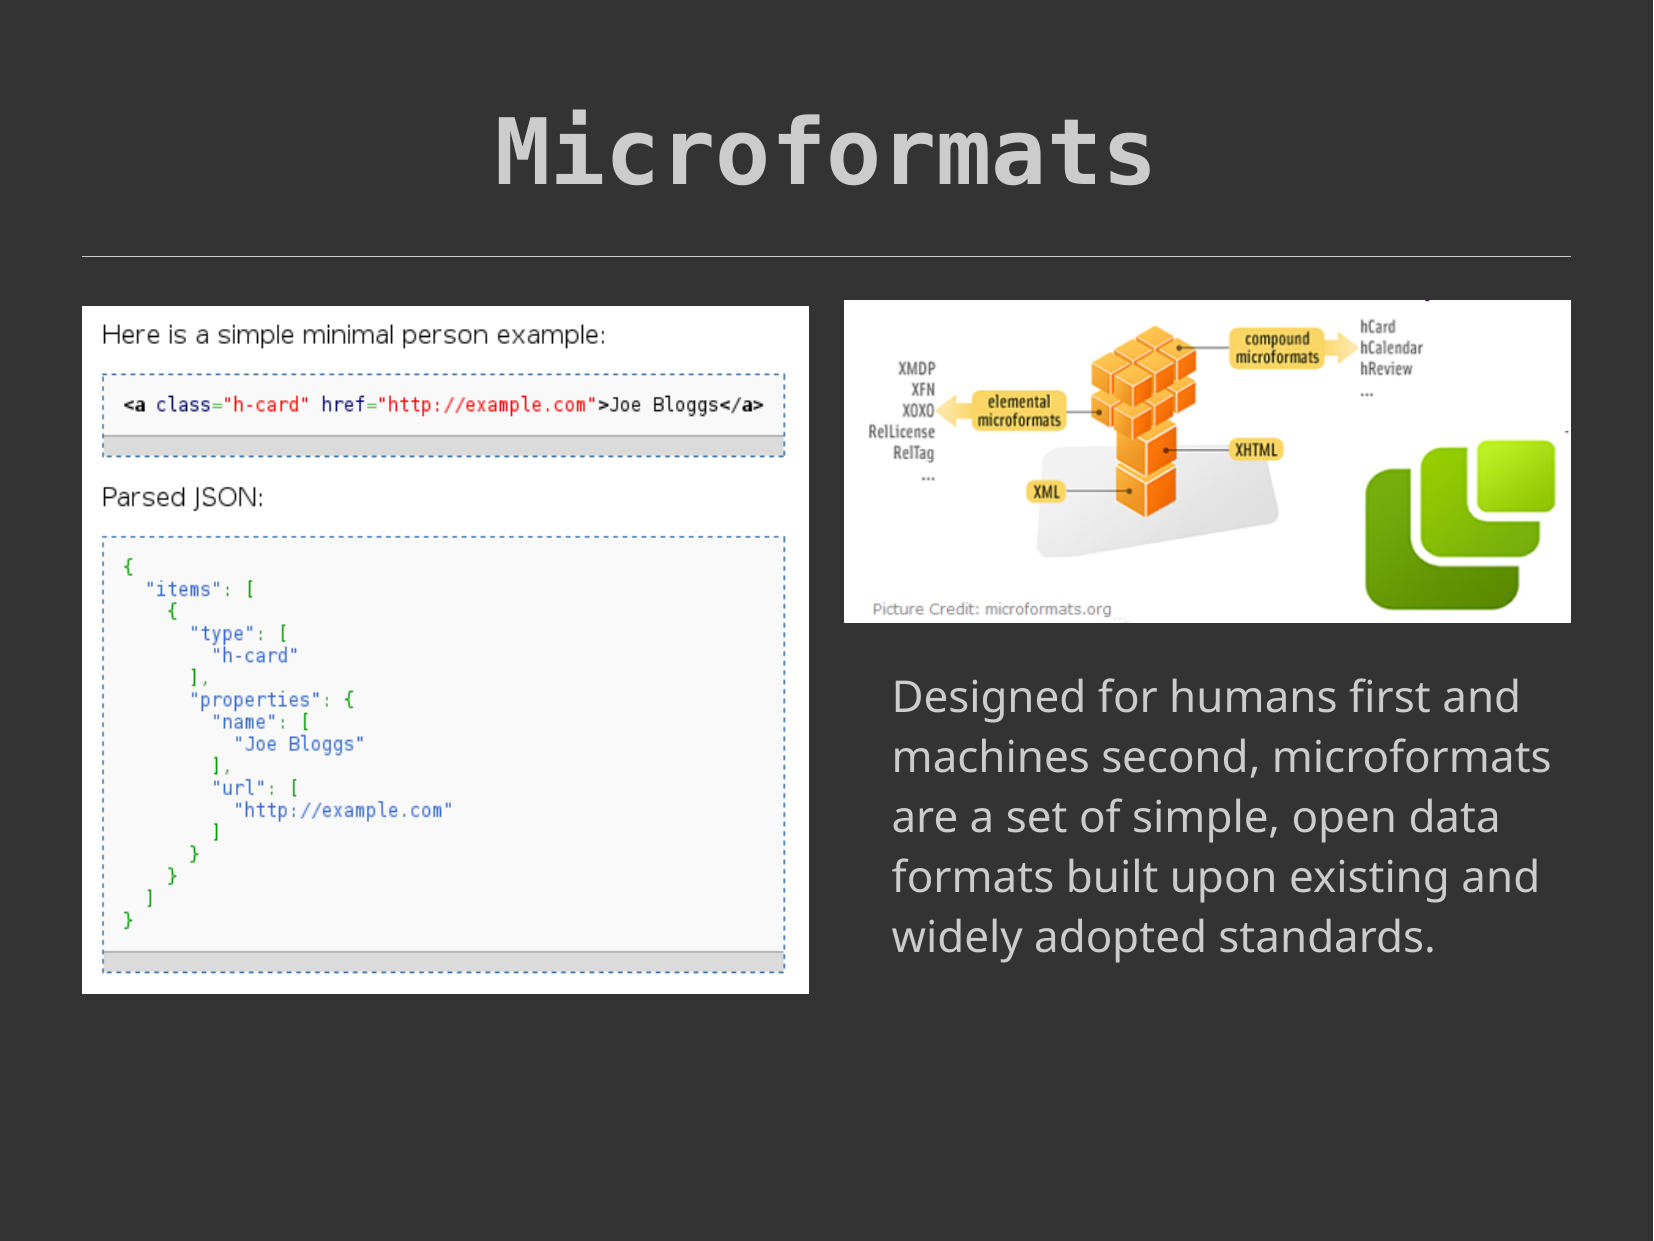

# Microformats
Designed for humans first and machines second, microformats are a set of simple, open data formats built upon existing and widely adopted standards.